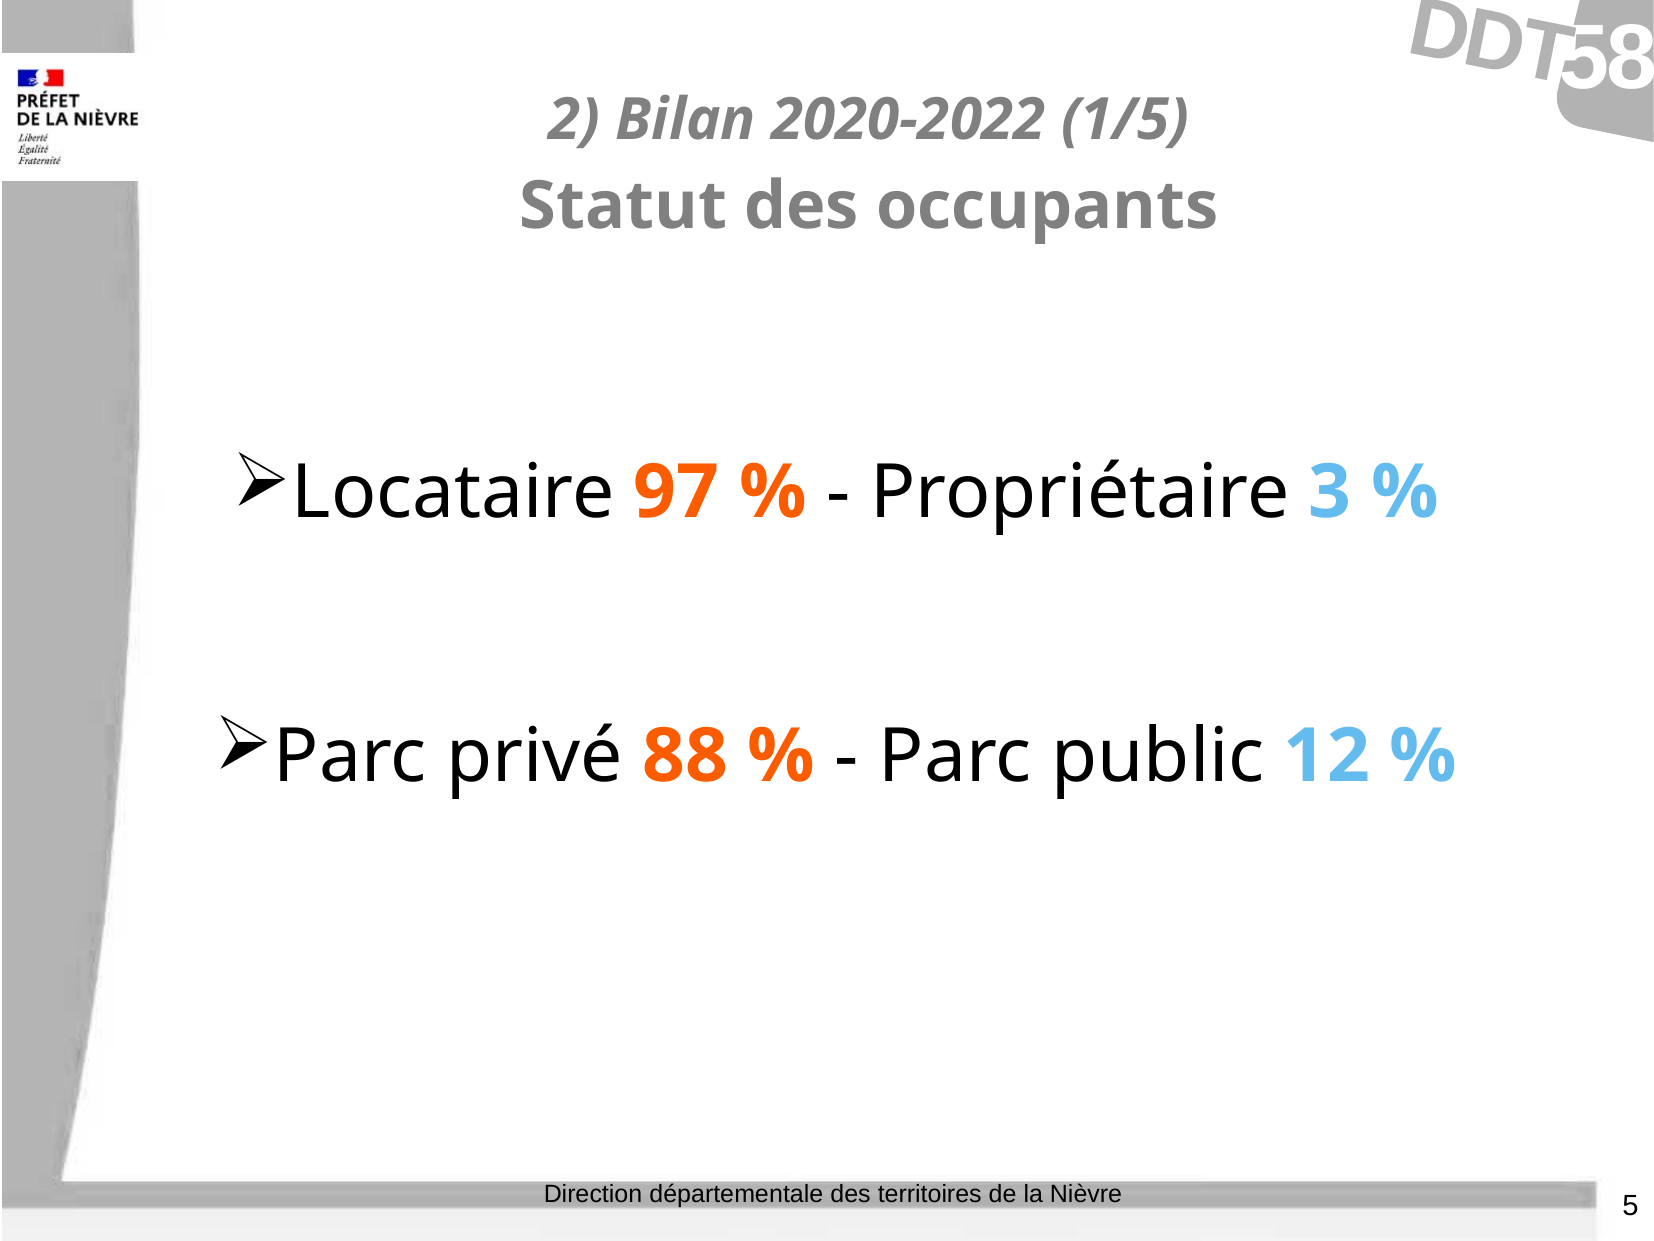

# 2) Bilan 2020-2022 (1/5) Statut des occupants
Locataire 97 % - Propriétaire 3 %
Parc privé 88 % - Parc public 12 %